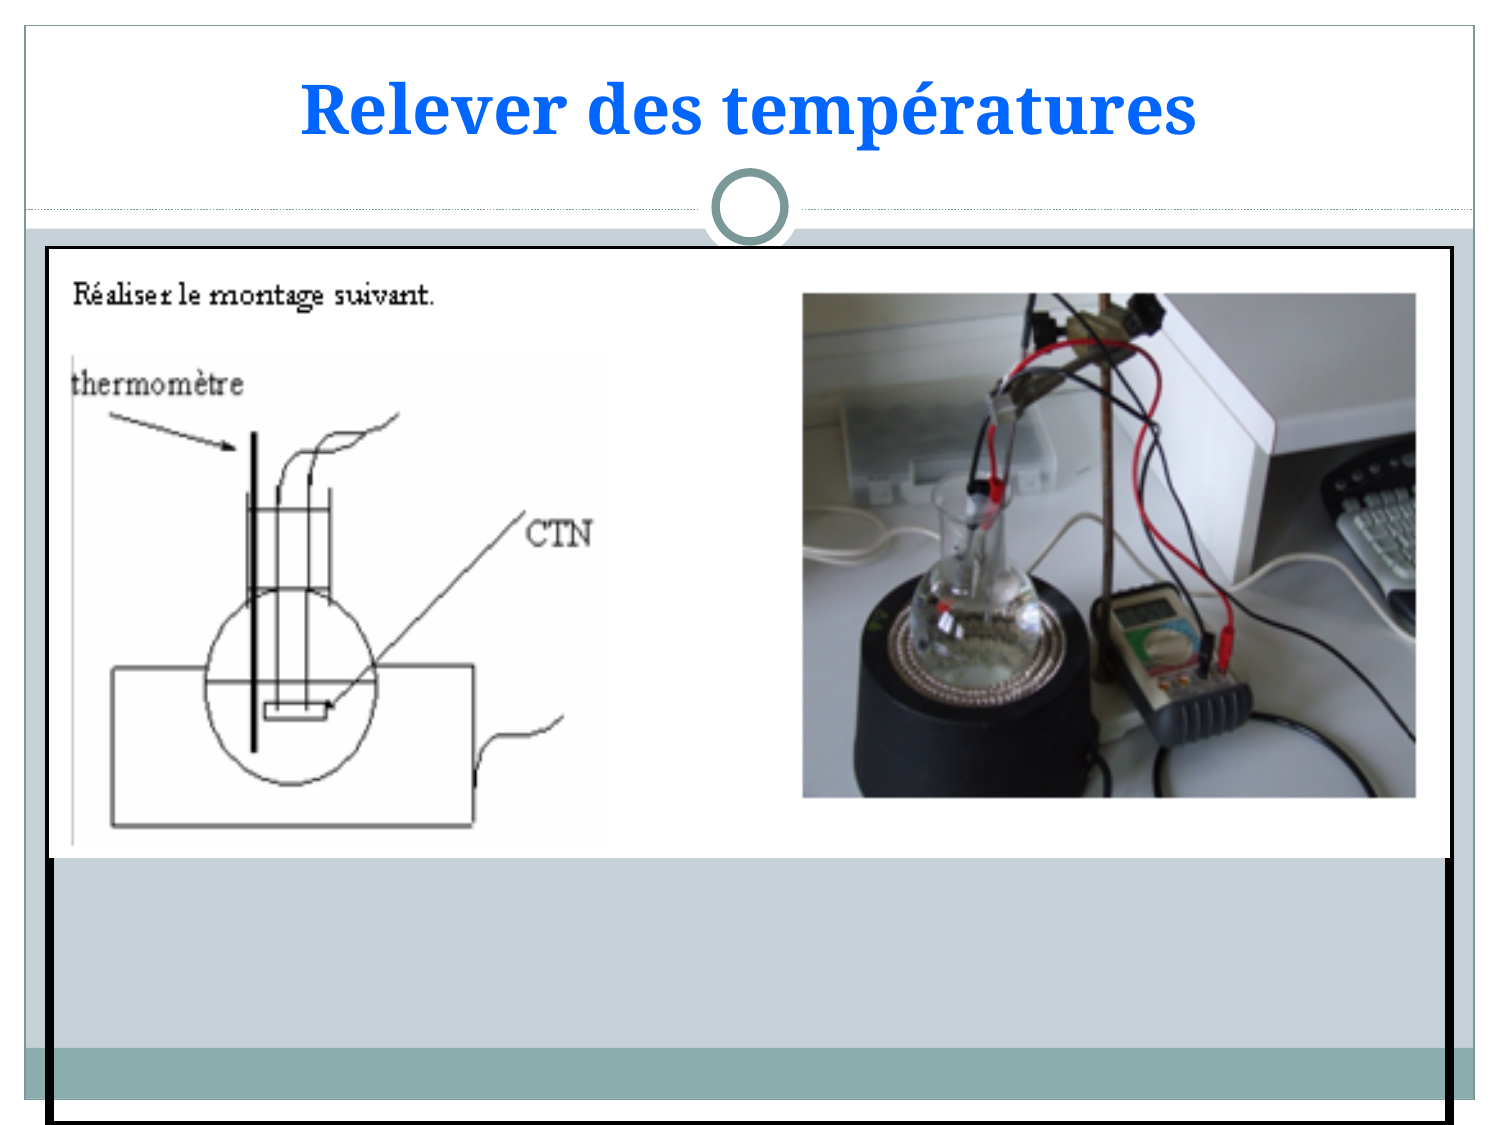

# Relever des températures
| |
| --- |